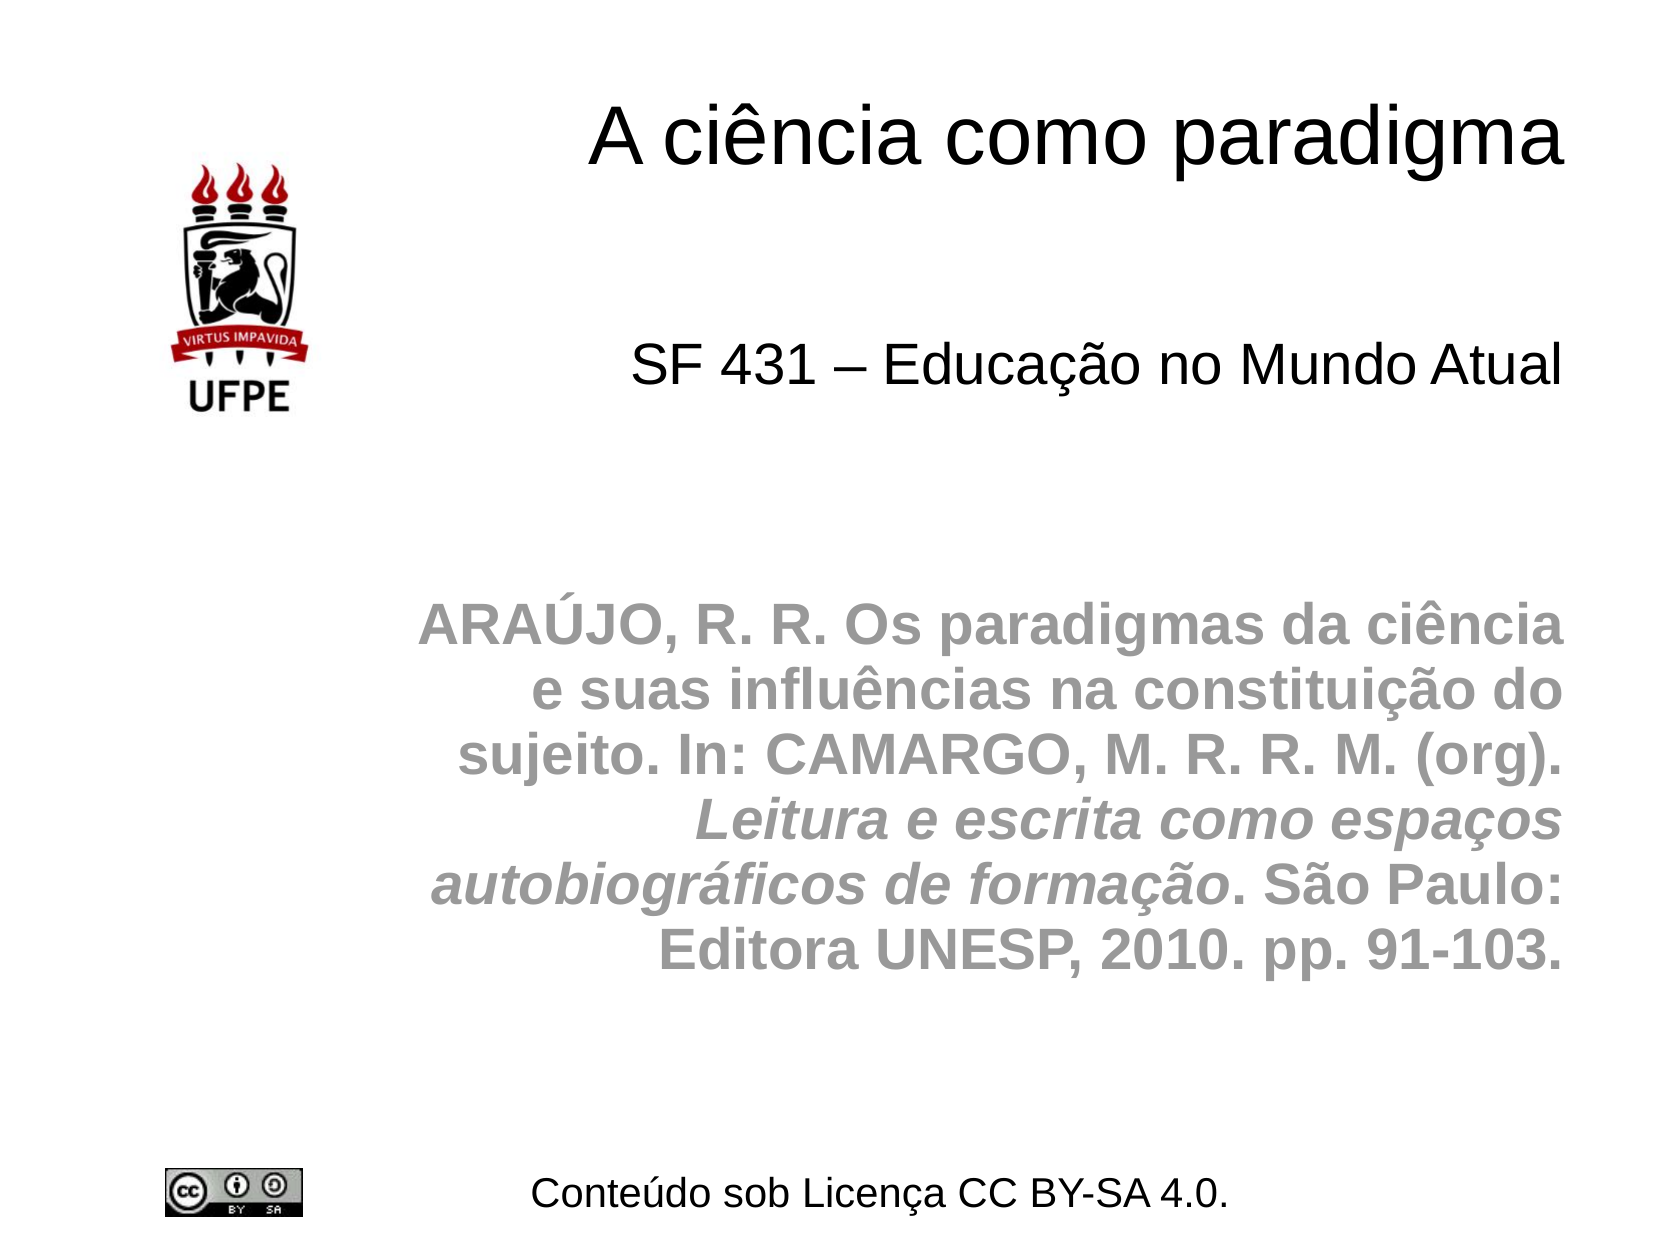

# A ciência como paradigma
SF 431 – Educação no Mundo Atual
ARAÚJO, R. R. Os paradigmas da ciência e suas influências na constituição do sujeito. In: CAMARGO, M. R. R. M. (org). Leitura e escrita como espaços autobiográficos de formação. São Paulo: Editora UNESP, 2010. pp. 91-103.
Conteúdo sob Licença CC BY-SA 4.0.